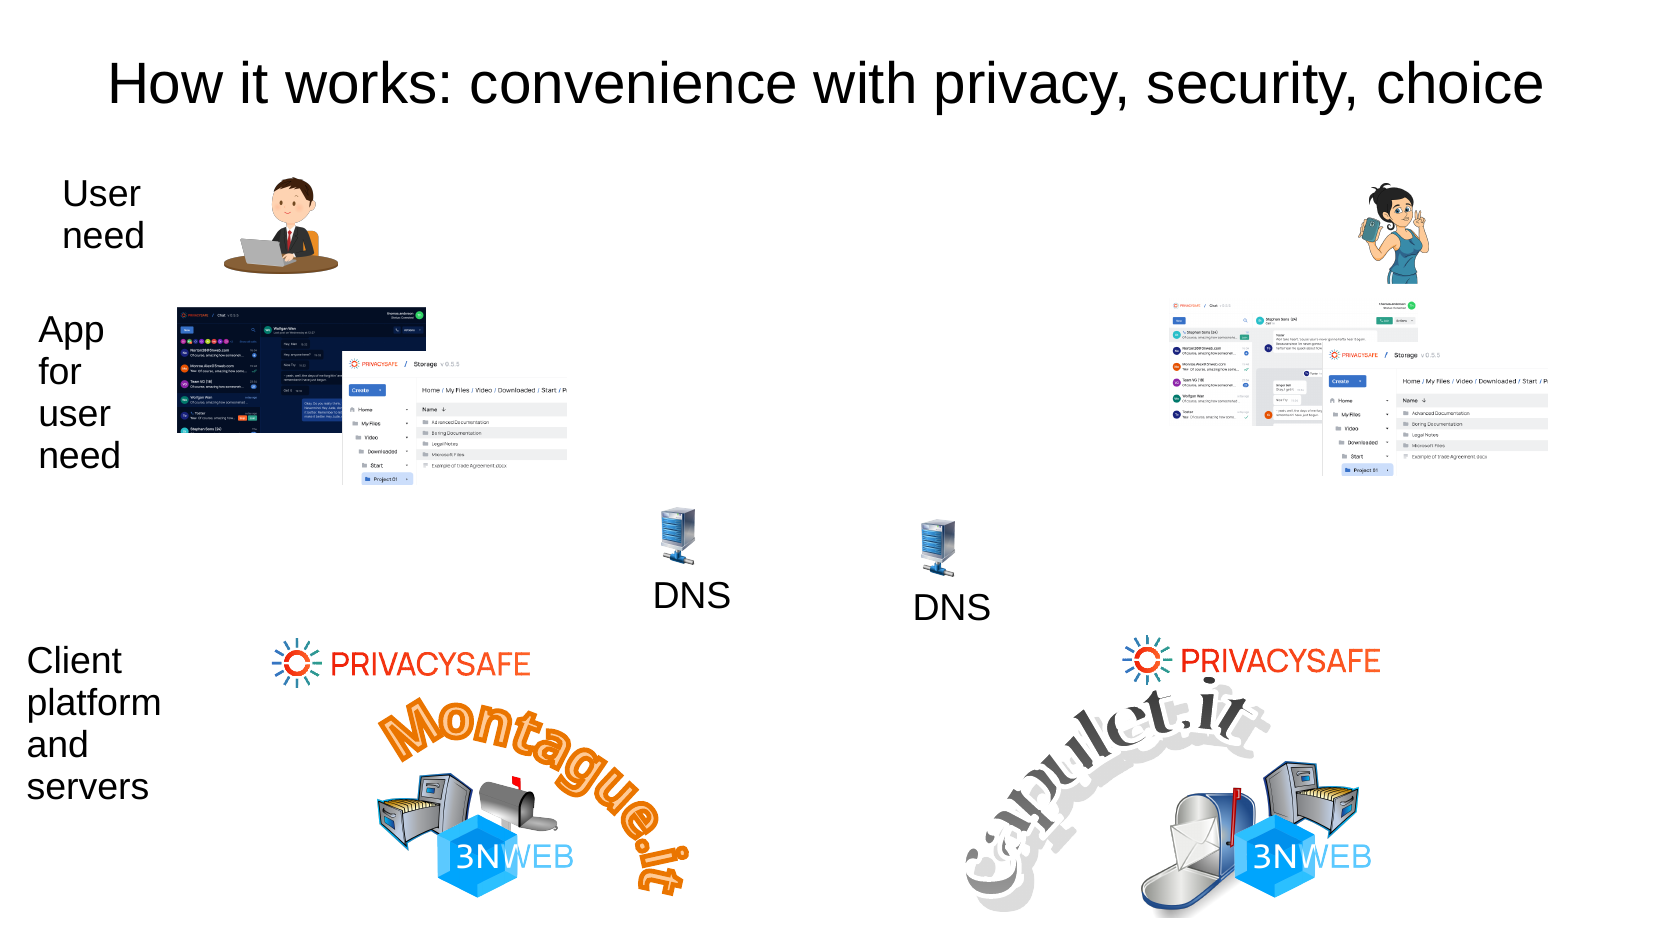

# How it works: convenience with privacy, security, choice
User
need
App for user need
DNS
DNS
Client platform and
servers
Capulet.it
Montague.it